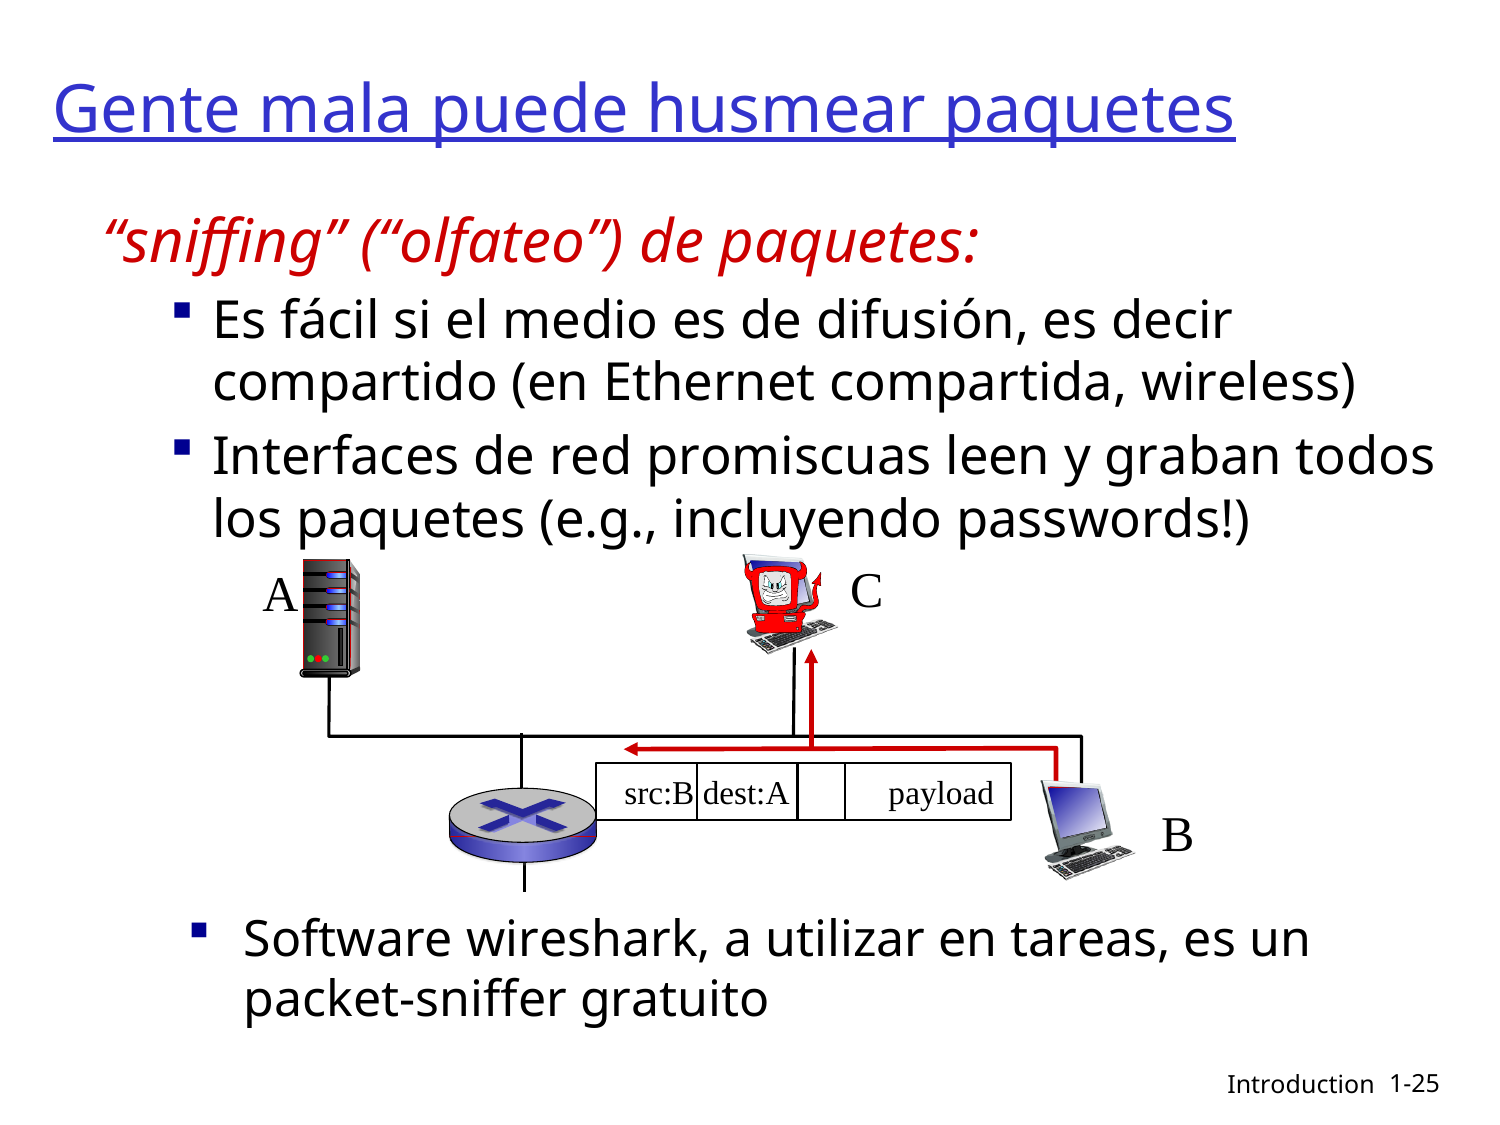

# Gente mala puede husmear paquetes
“sniffing” (“olfateo”) de paquetes:
Es fácil si el medio es de difusión, es decir compartido (en Ethernet compartida, wireless)
Interfaces de red promiscuas leen y graban todos los paquetes (e.g., incluyendo passwords!)
C
A
src:B dest:A payload
B
Software wireshark, a utilizar en tareas, es un packet-sniffer gratuito
Introduction